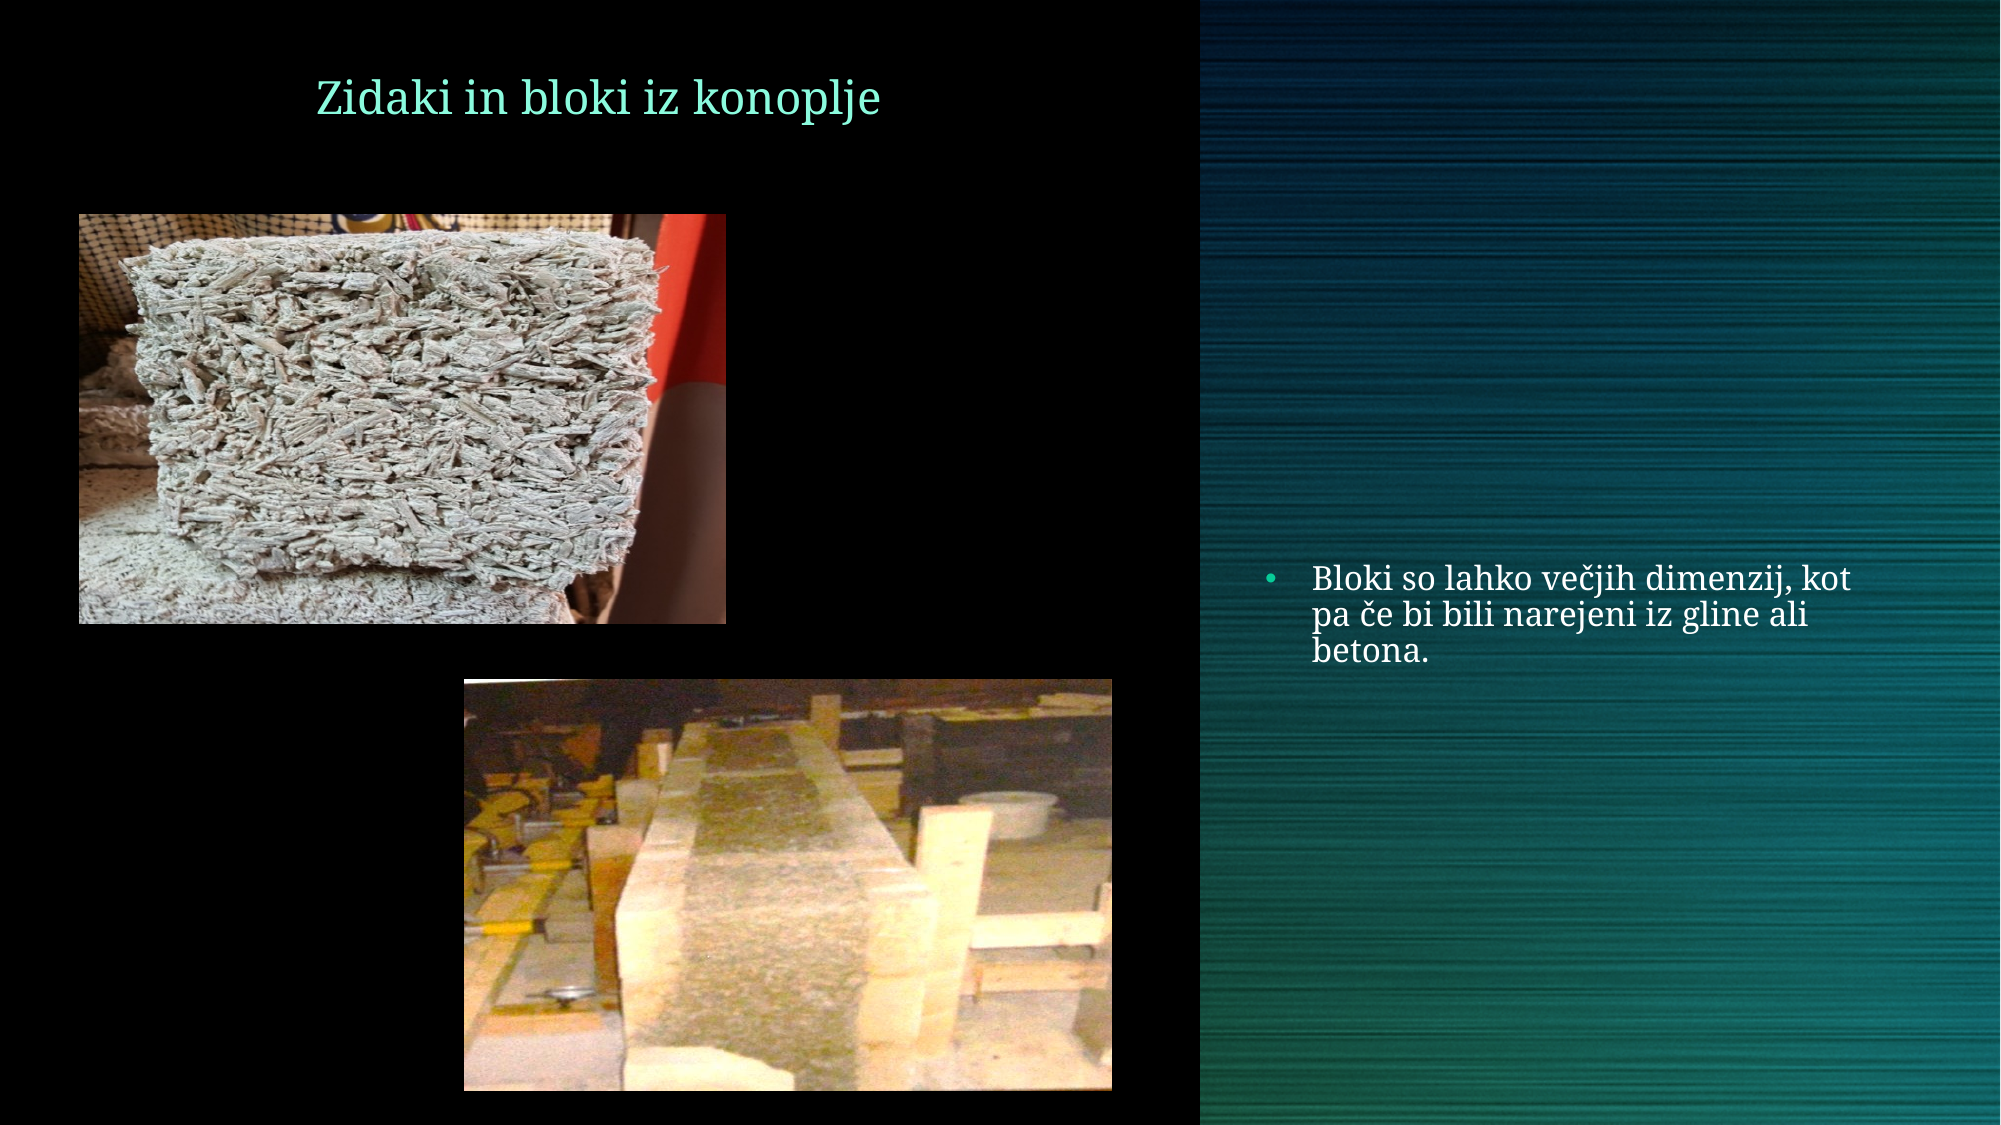

# Zidaki in bloki iz konoplje
Bloki so lahko večjih dimenzij, kot pa če bi bili narejeni iz gline ali betona.